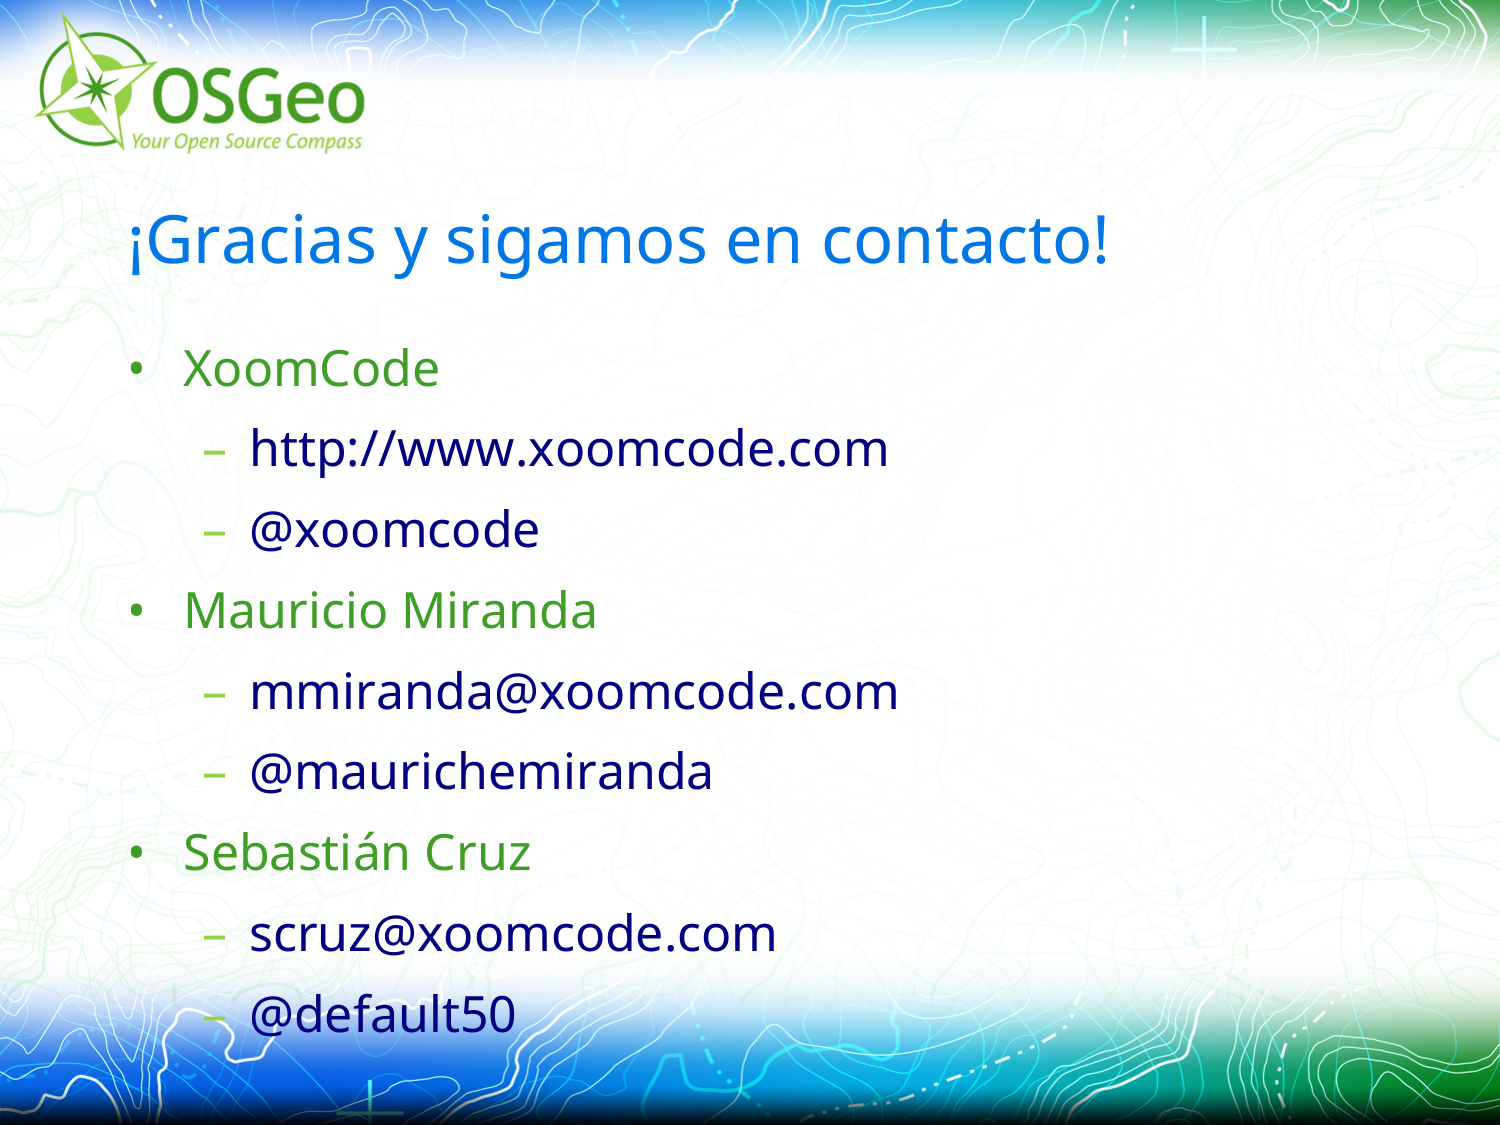

# ¡Gracias y sigamos en contacto!
XoomCode
http://www.xoomcode.com
@xoomcode
Mauricio Miranda
mmiranda@xoomcode.com
@maurichemiranda
Sebastián Cruz
scruz@xoomcode.com
@default50